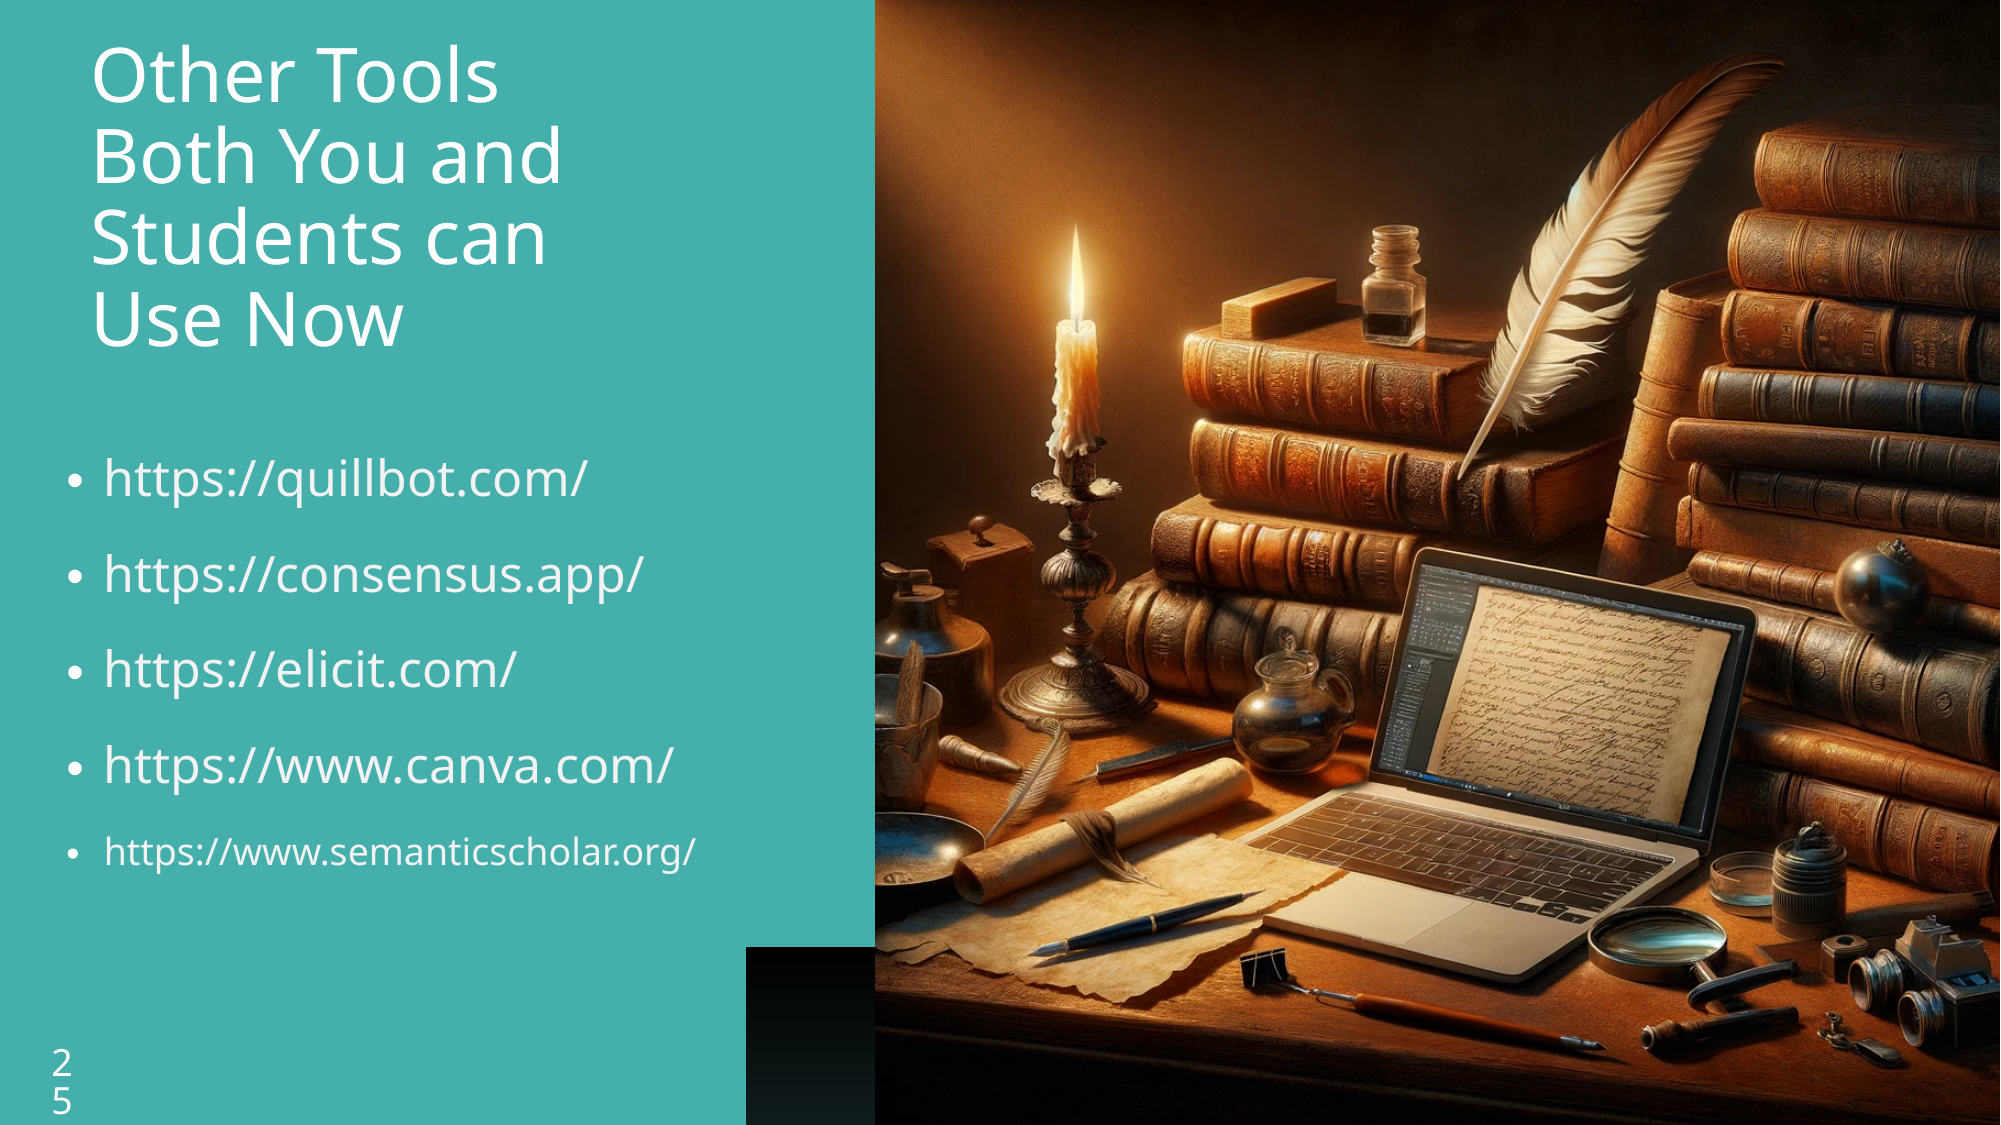

# Other Tools Both You and Students can Use Now
https://quillbot.com/
https://consensus.app/
https://elicit.com/
https://www.canva.com/
https://www.semanticscholar.org/